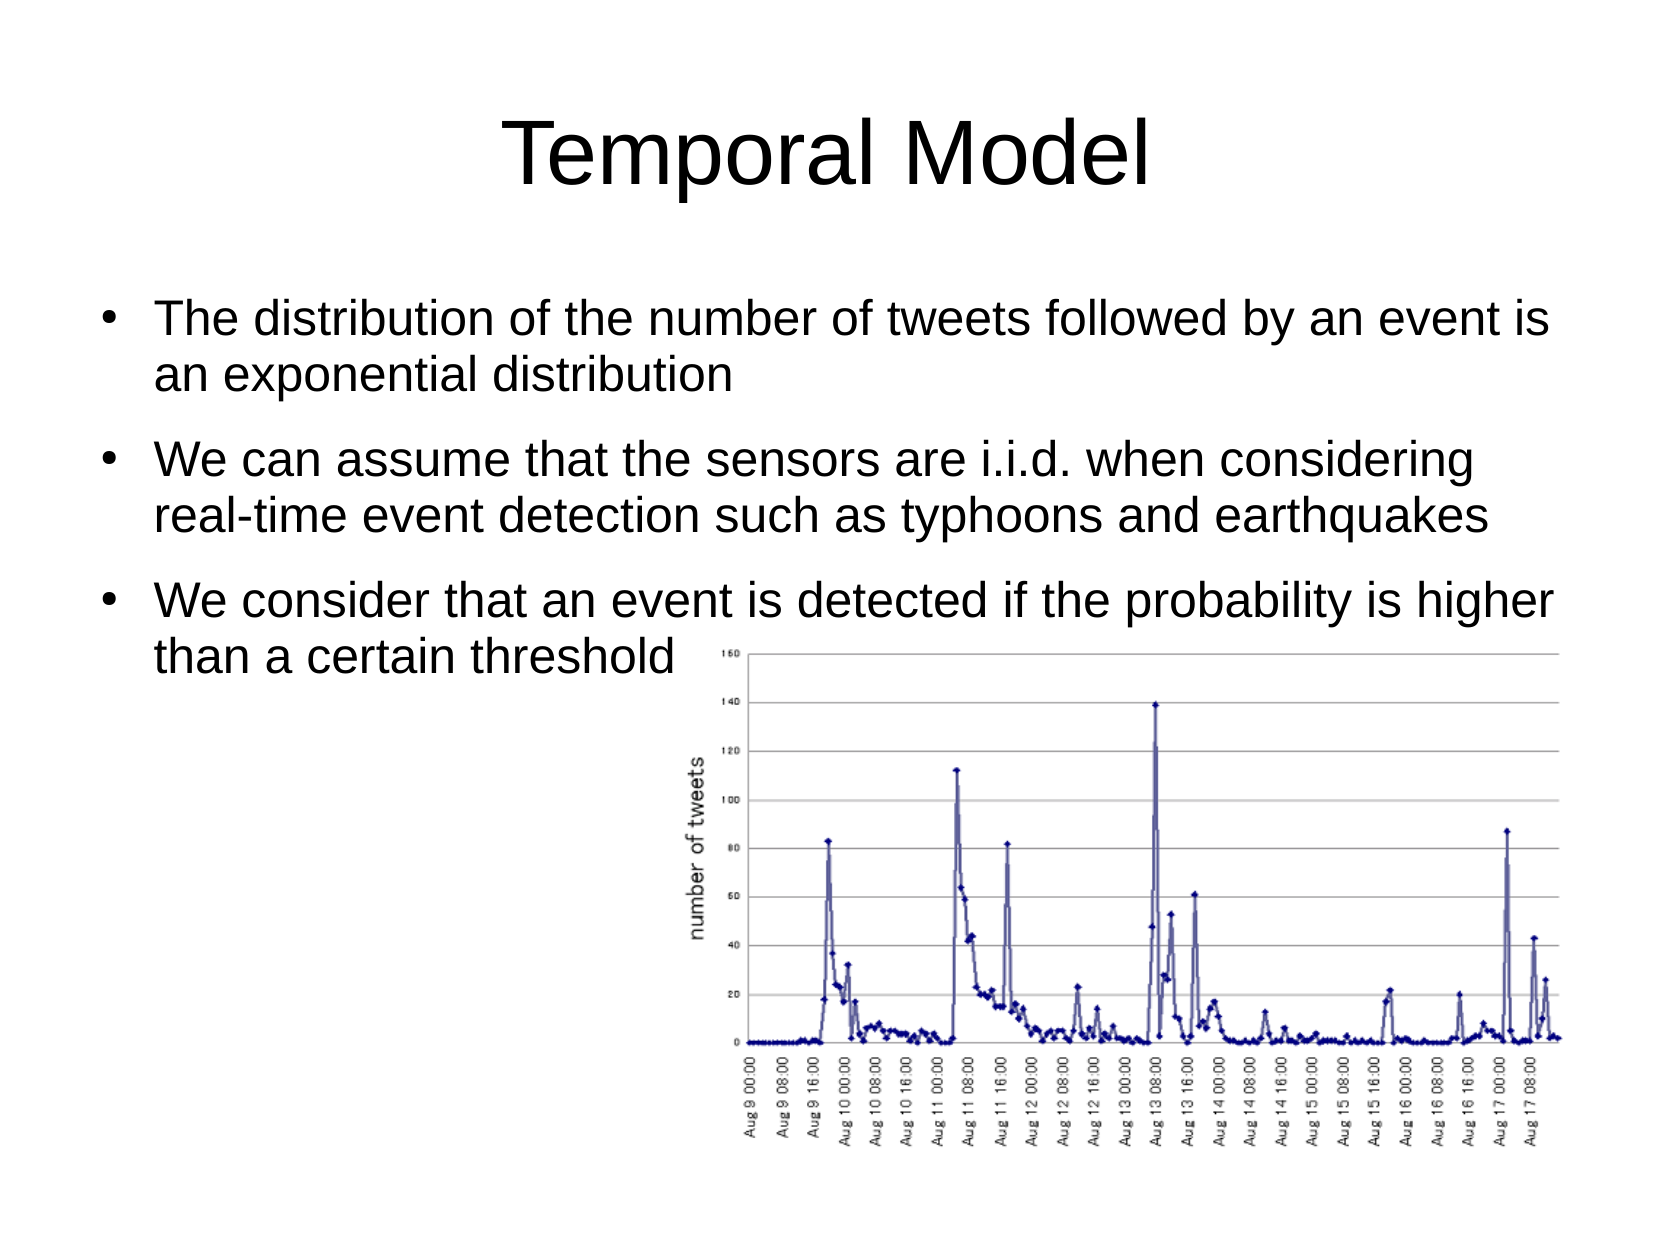

# Temporal Model
The distribution of the number of tweets followed by an event is an exponential distribution
We can assume that the sensors are i.i.d. when considering real-time event detection such as typhoons and earthquakes
We consider that an event is detected if the probability is higher than a certain threshold
24